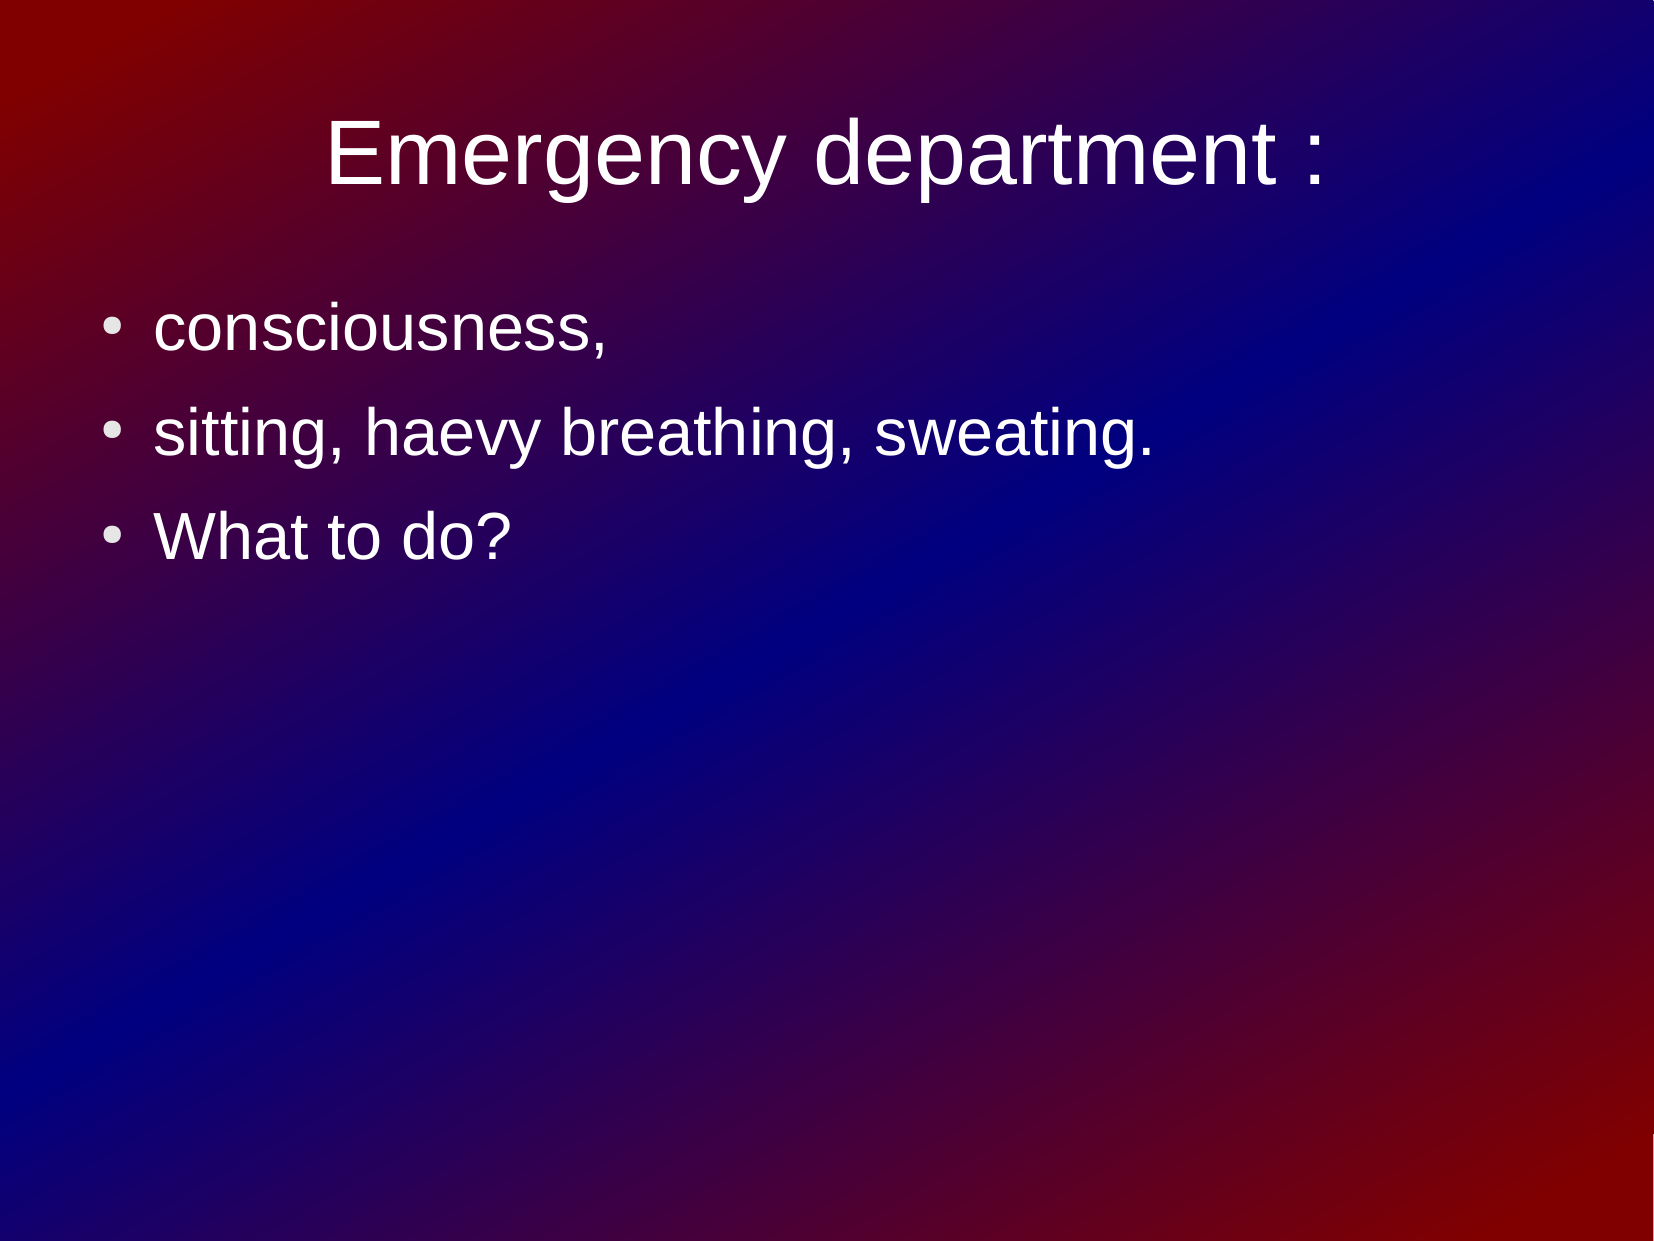

# Emergency department :
consciousness,
sitting, haevy breathing, sweating.
What to do?